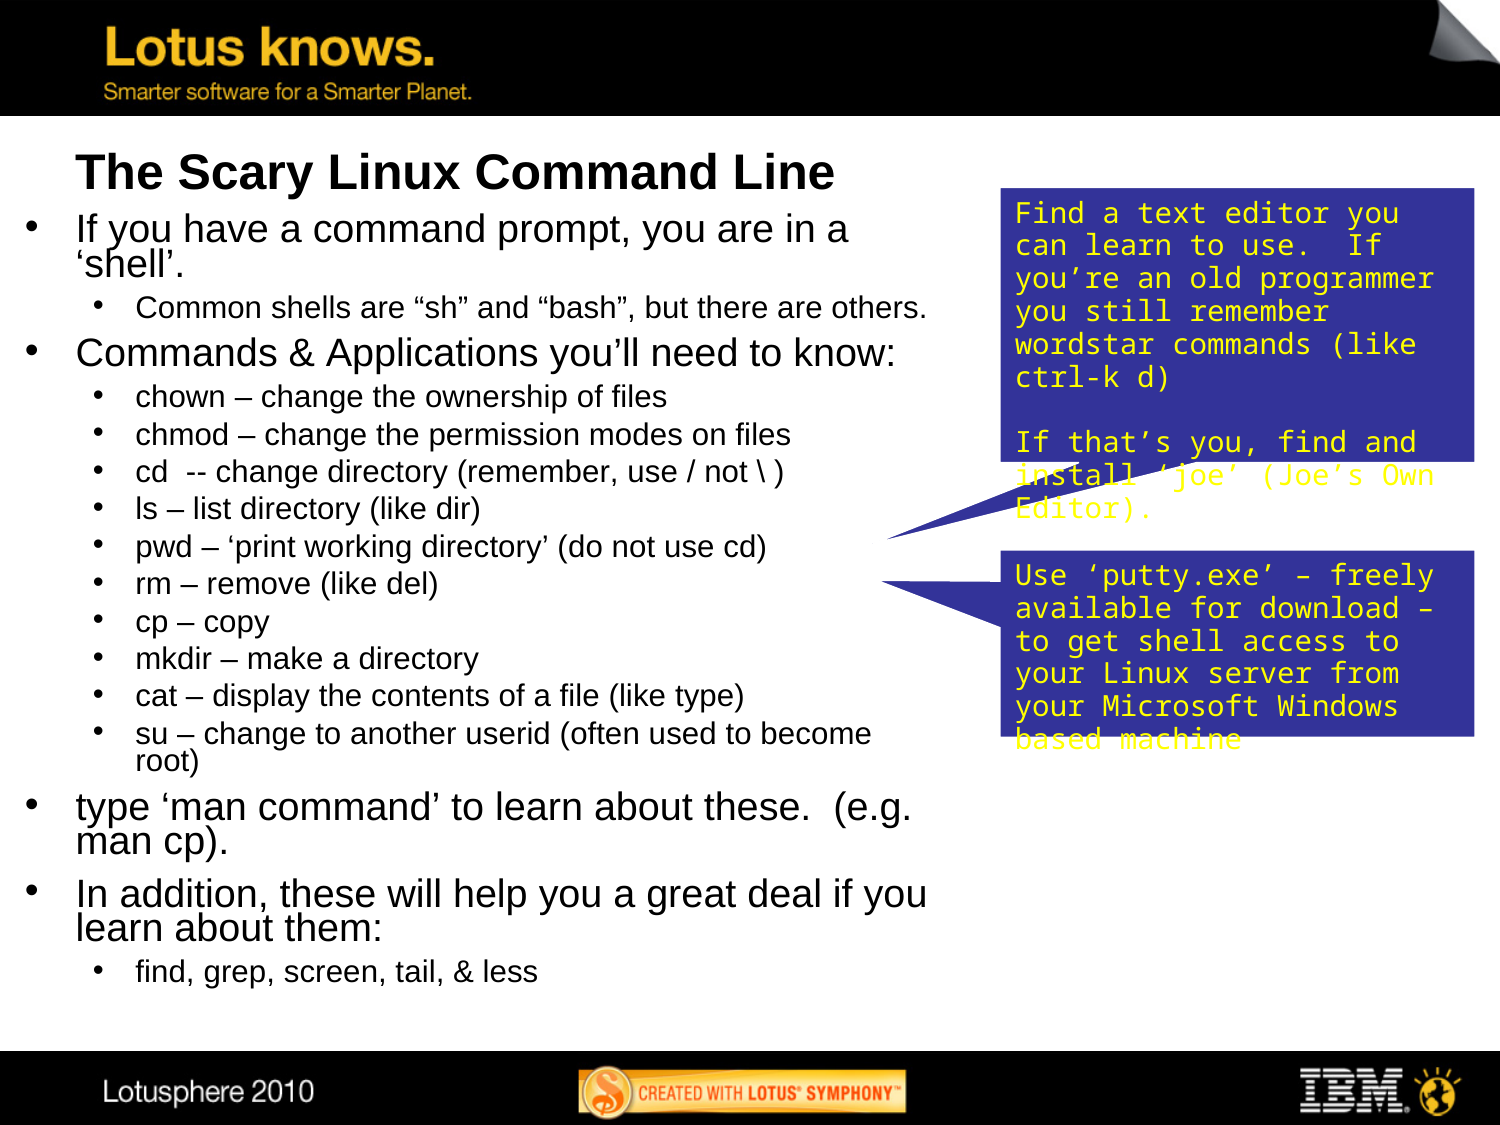

# The Scary Linux Command Line
Find a text editor you can learn to use. If you’re an old programmer you still remember wordstar commands (like ctrl-k d)
If that’s you, find and install ‘joe’ (Joe’s Own Editor).
If you have a command prompt, you are in a ‘shell’.
Common shells are “sh” and “bash”, but there are others.
Commands & Applications you’ll need to know:
chown – change the ownership of files
chmod – change the permission modes on files
cd -- change directory (remember, use / not \ )
ls – list directory (like dir)
pwd – ‘print working directory’ (do not use cd)
rm – remove (like del)
cp – copy
mkdir – make a directory
cat – display the contents of a file (like type)
su – change to another userid (often used to become root)
type ‘man command’ to learn about these. (e.g. man cp).
In addition, these will help you a great deal if you learn about them:
find, grep, screen, tail, & less
Use ‘putty.exe’ – freely available for download – to get shell access to your Linux server from your Microsoft Windows based machine